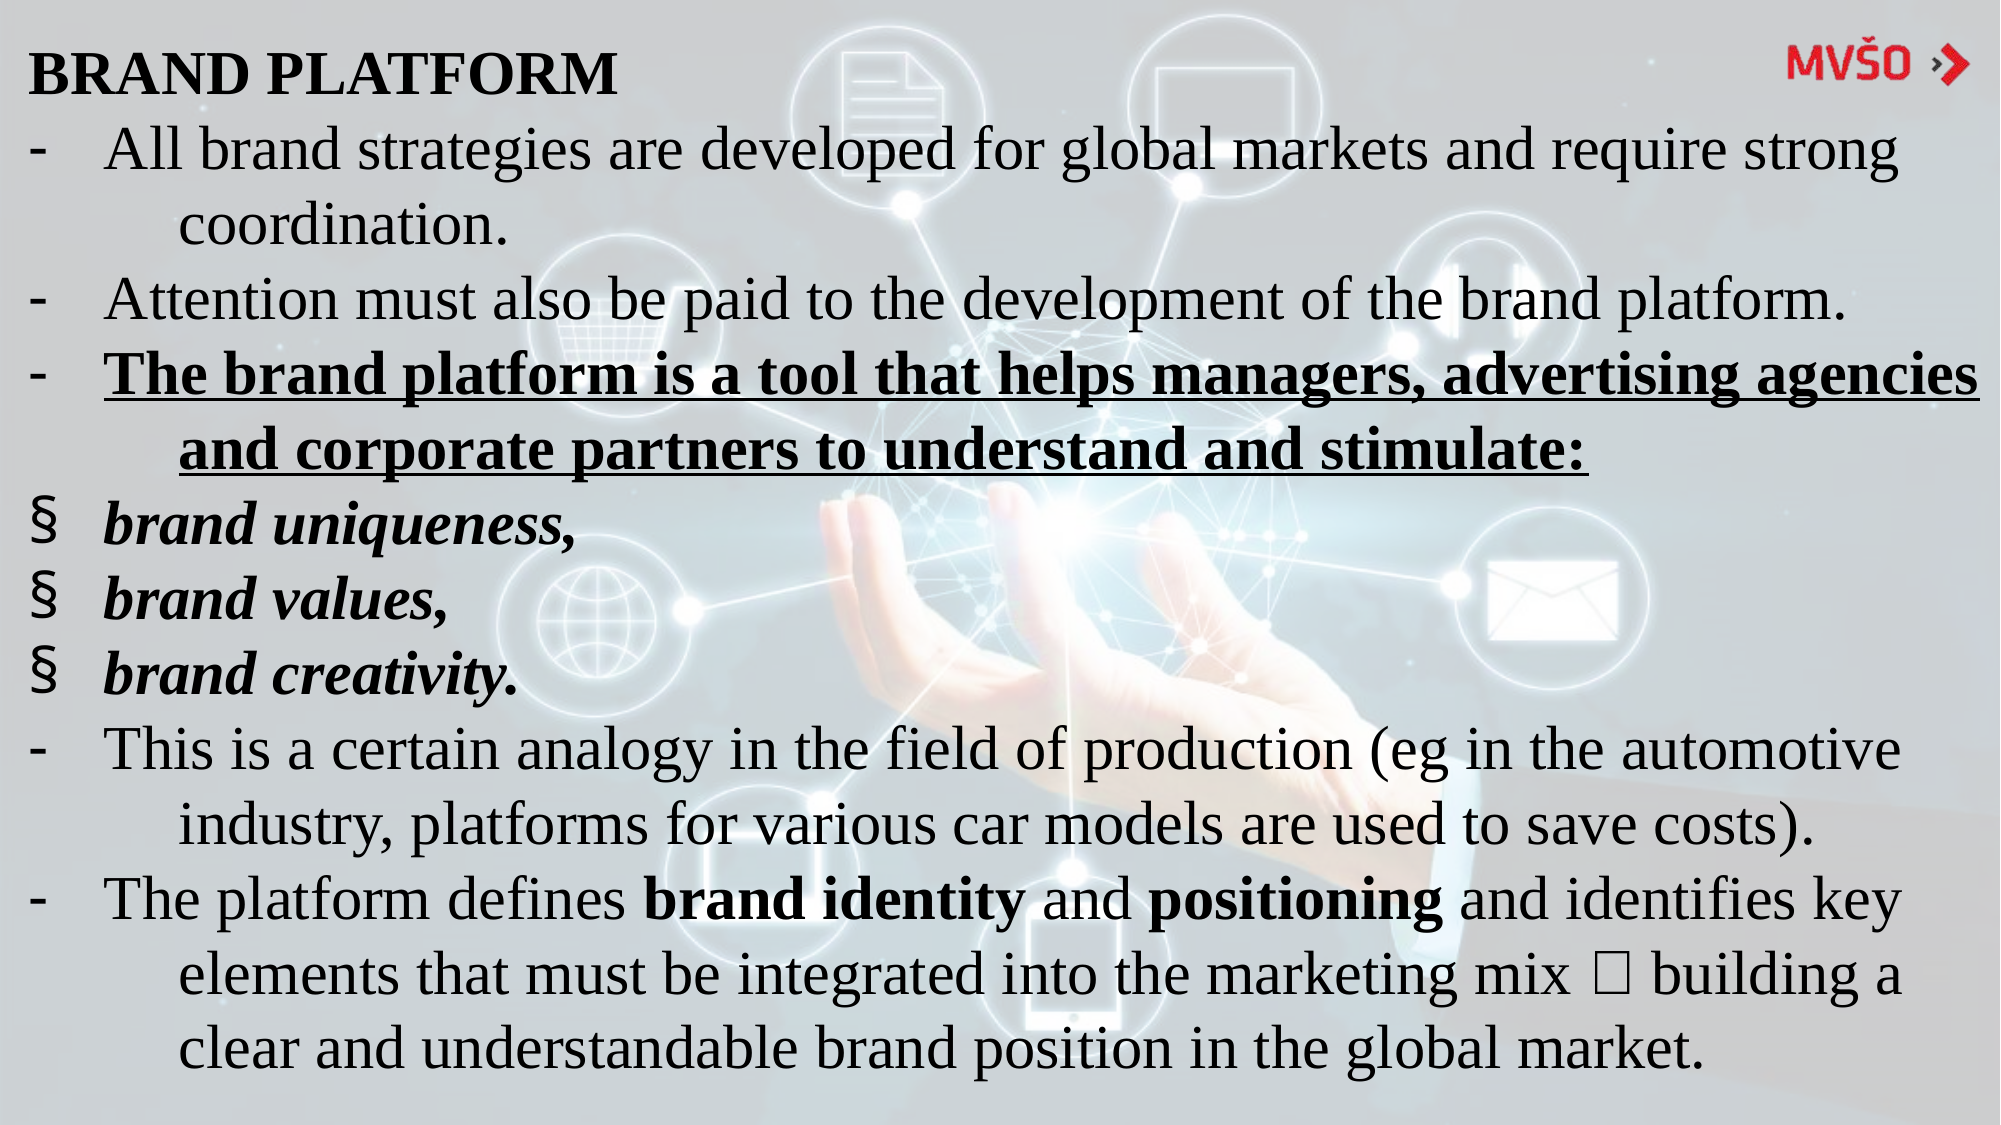

BRAND PLATFORM
All brand strategies are developed for global markets and require strong coordination.
Attention must also be paid to the development of the brand platform.
The brand platform is a tool that helps managers, advertising agencies and corporate partners to understand and stimulate:
brand uniqueness,
brand values,
brand creativity.
This is a certain analogy in the field of production (eg in the automotive industry, platforms for various car models are used to save costs).
The platform defines brand identity and positioning and identifies key elements that must be integrated into the marketing mix  building a clear and understandable brand position in the global market.